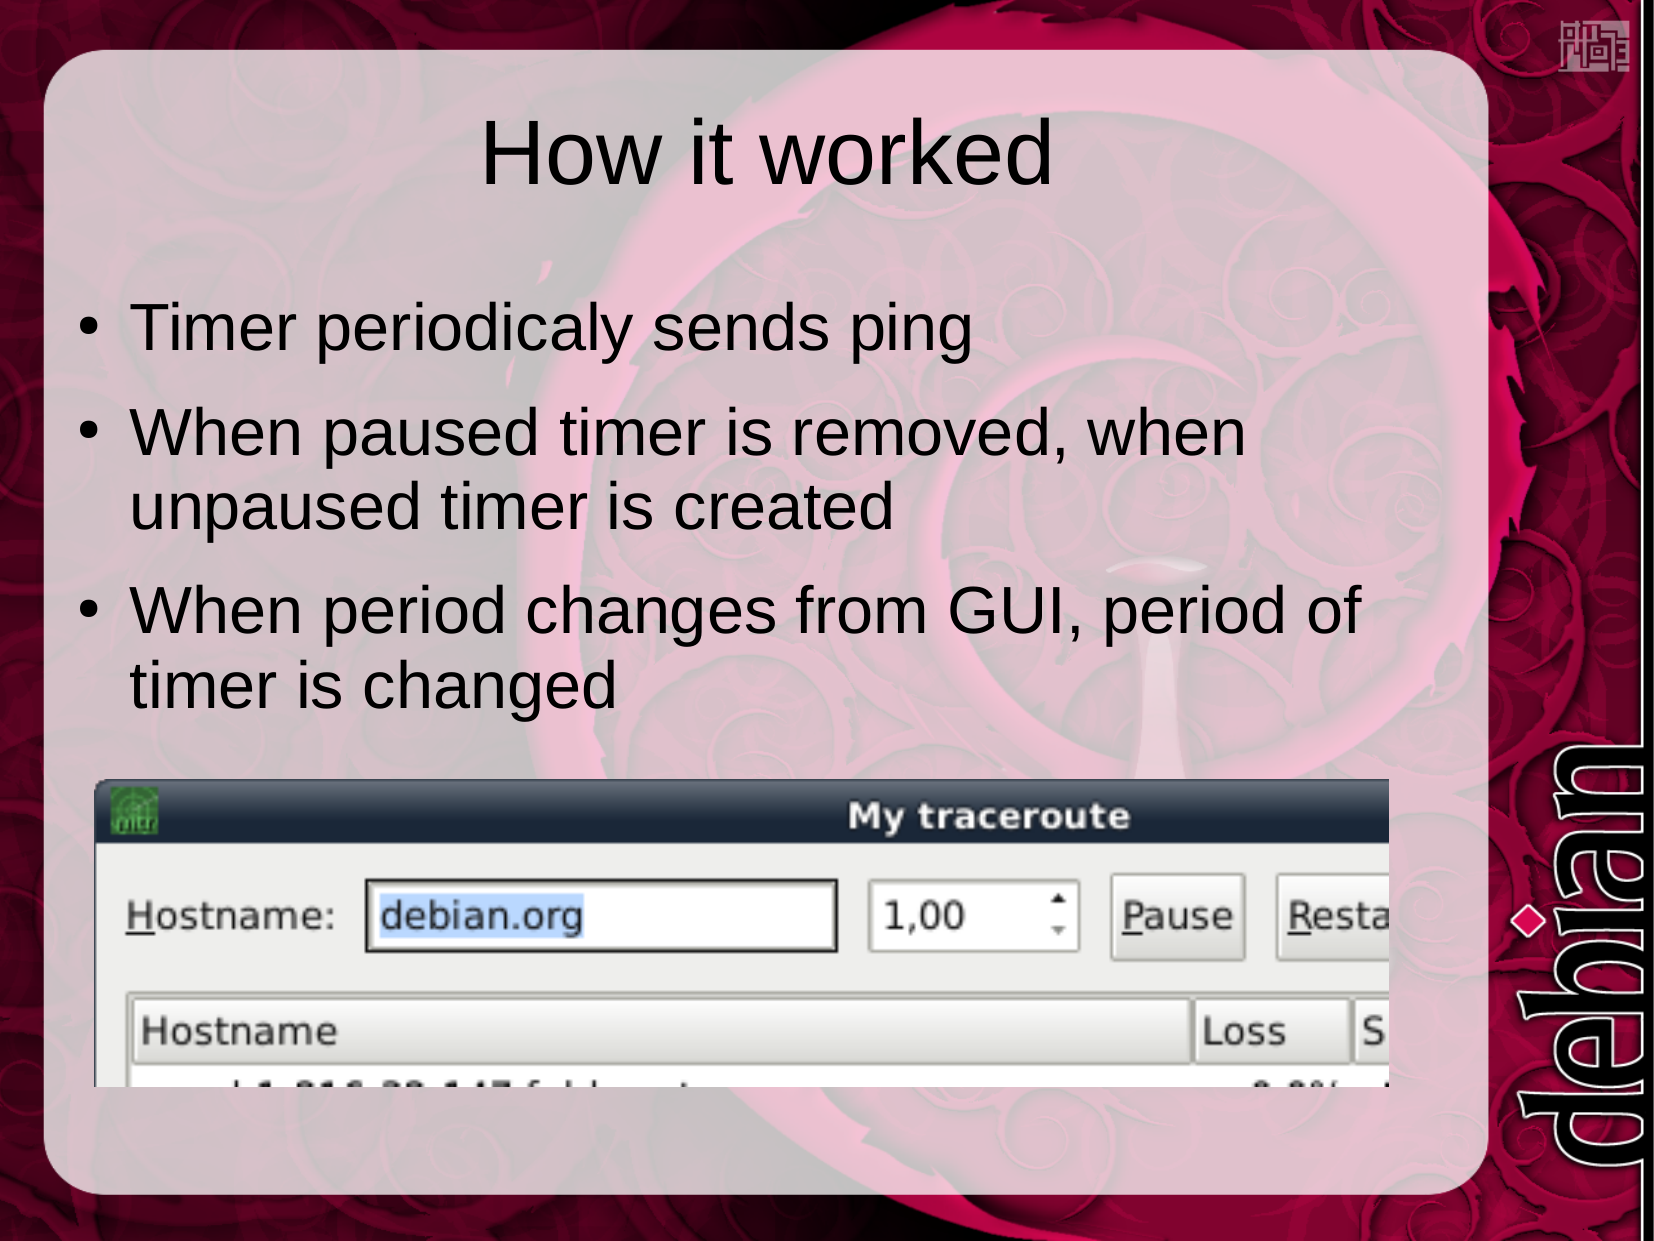

# How it worked
Timer periodicaly sends ping
When paused timer is removed, when unpaused timer is created
When period changes from GUI, period of timer is changed